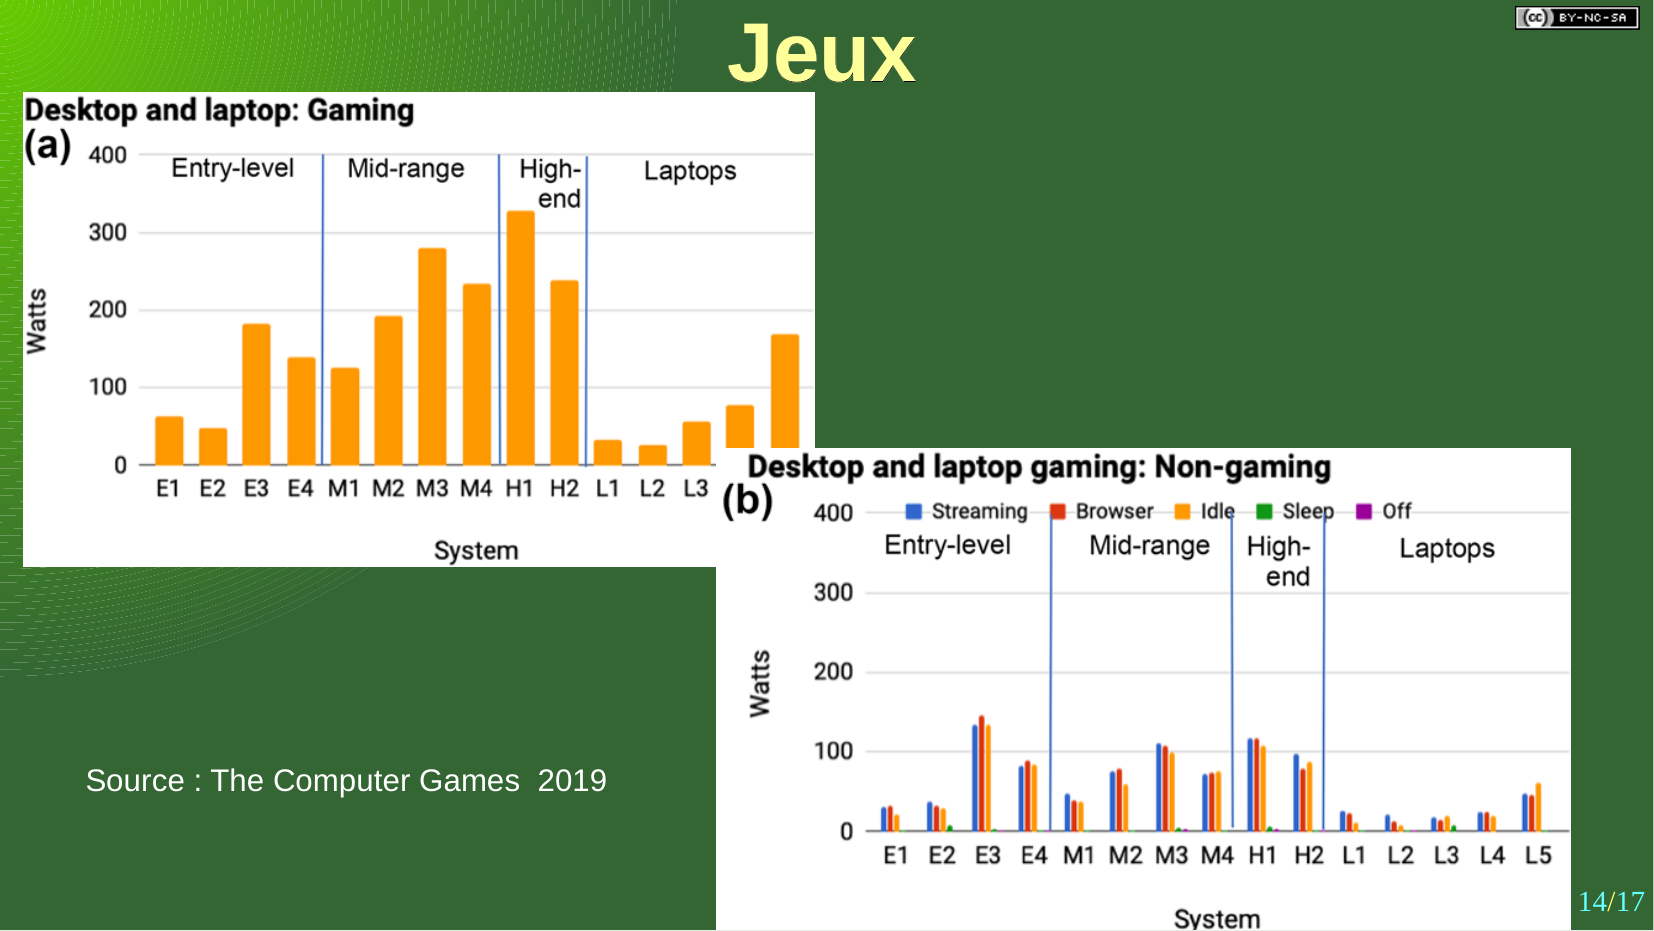

# Jeux
Source : The Computer Games 2019
-
14